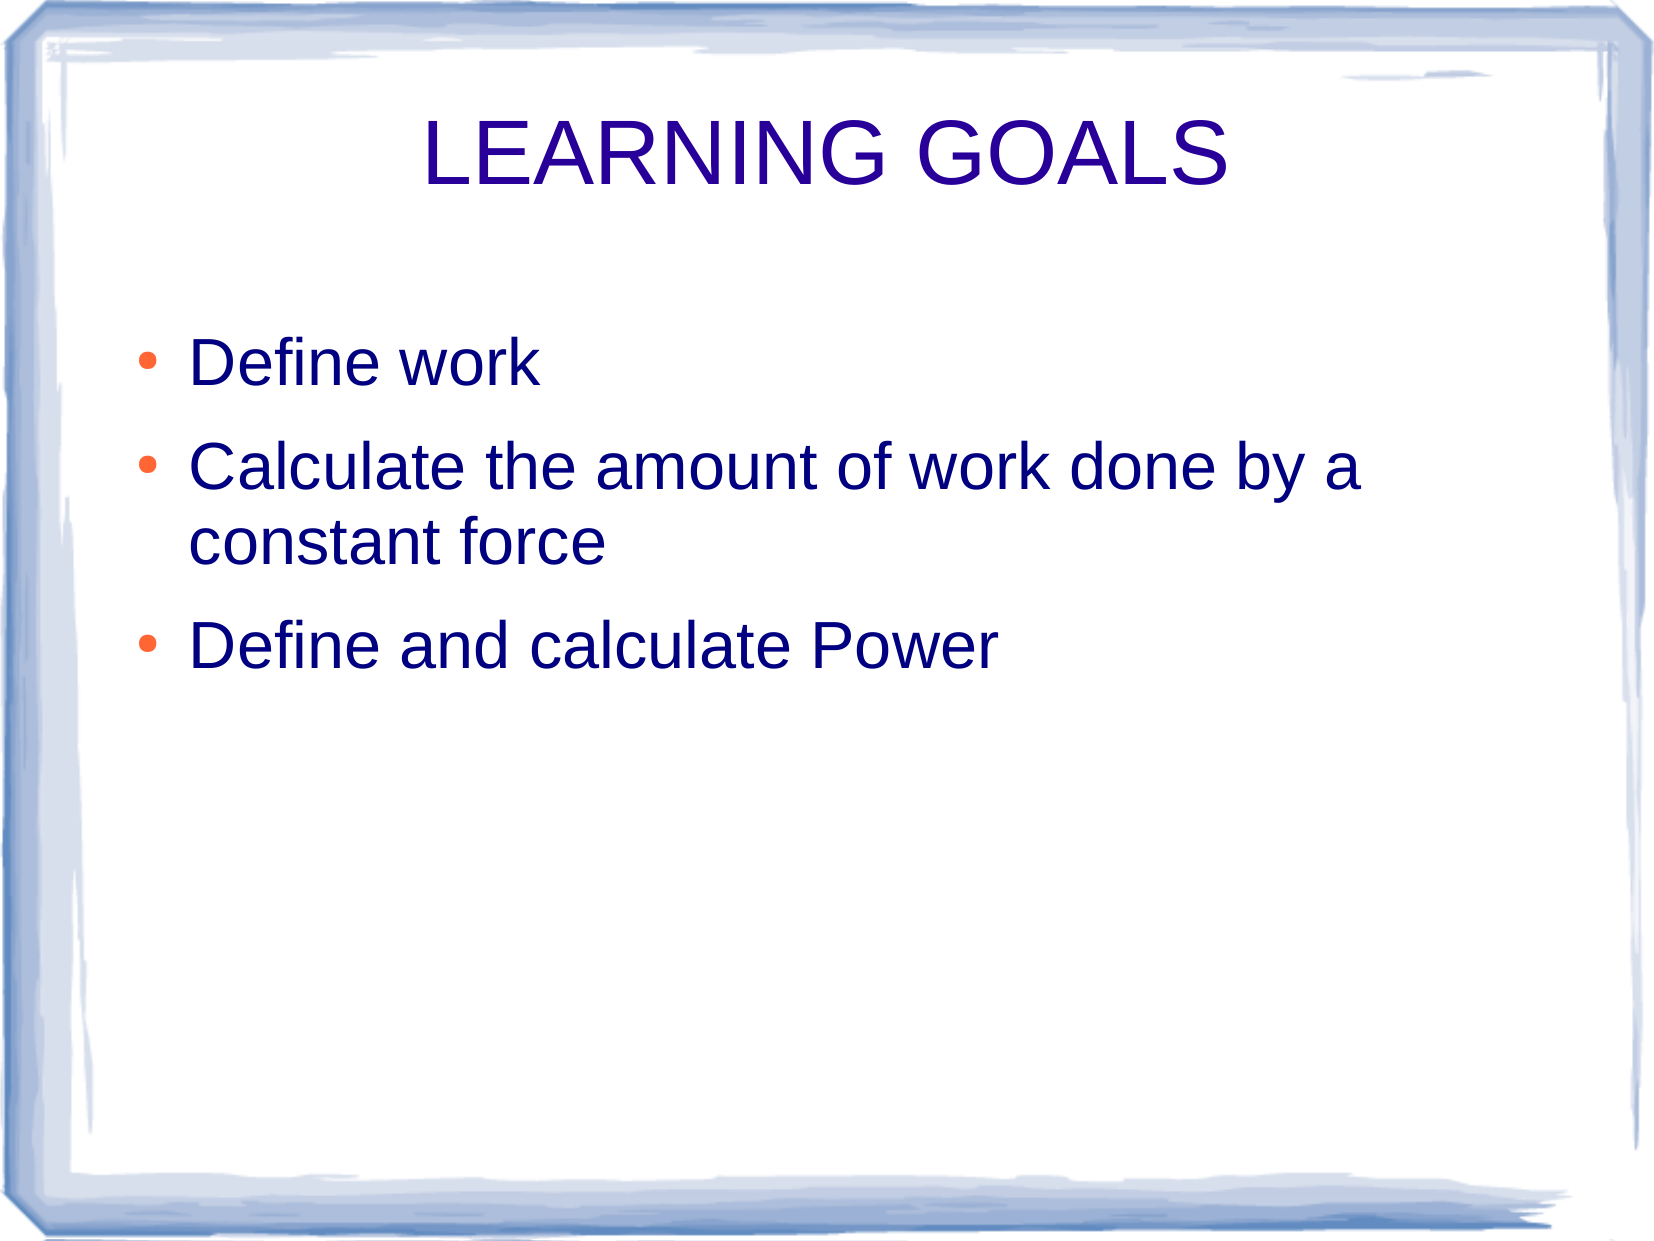

# LEARNING GOALS
Define work
Calculate the amount of work done by a constant force
Define and calculate Power